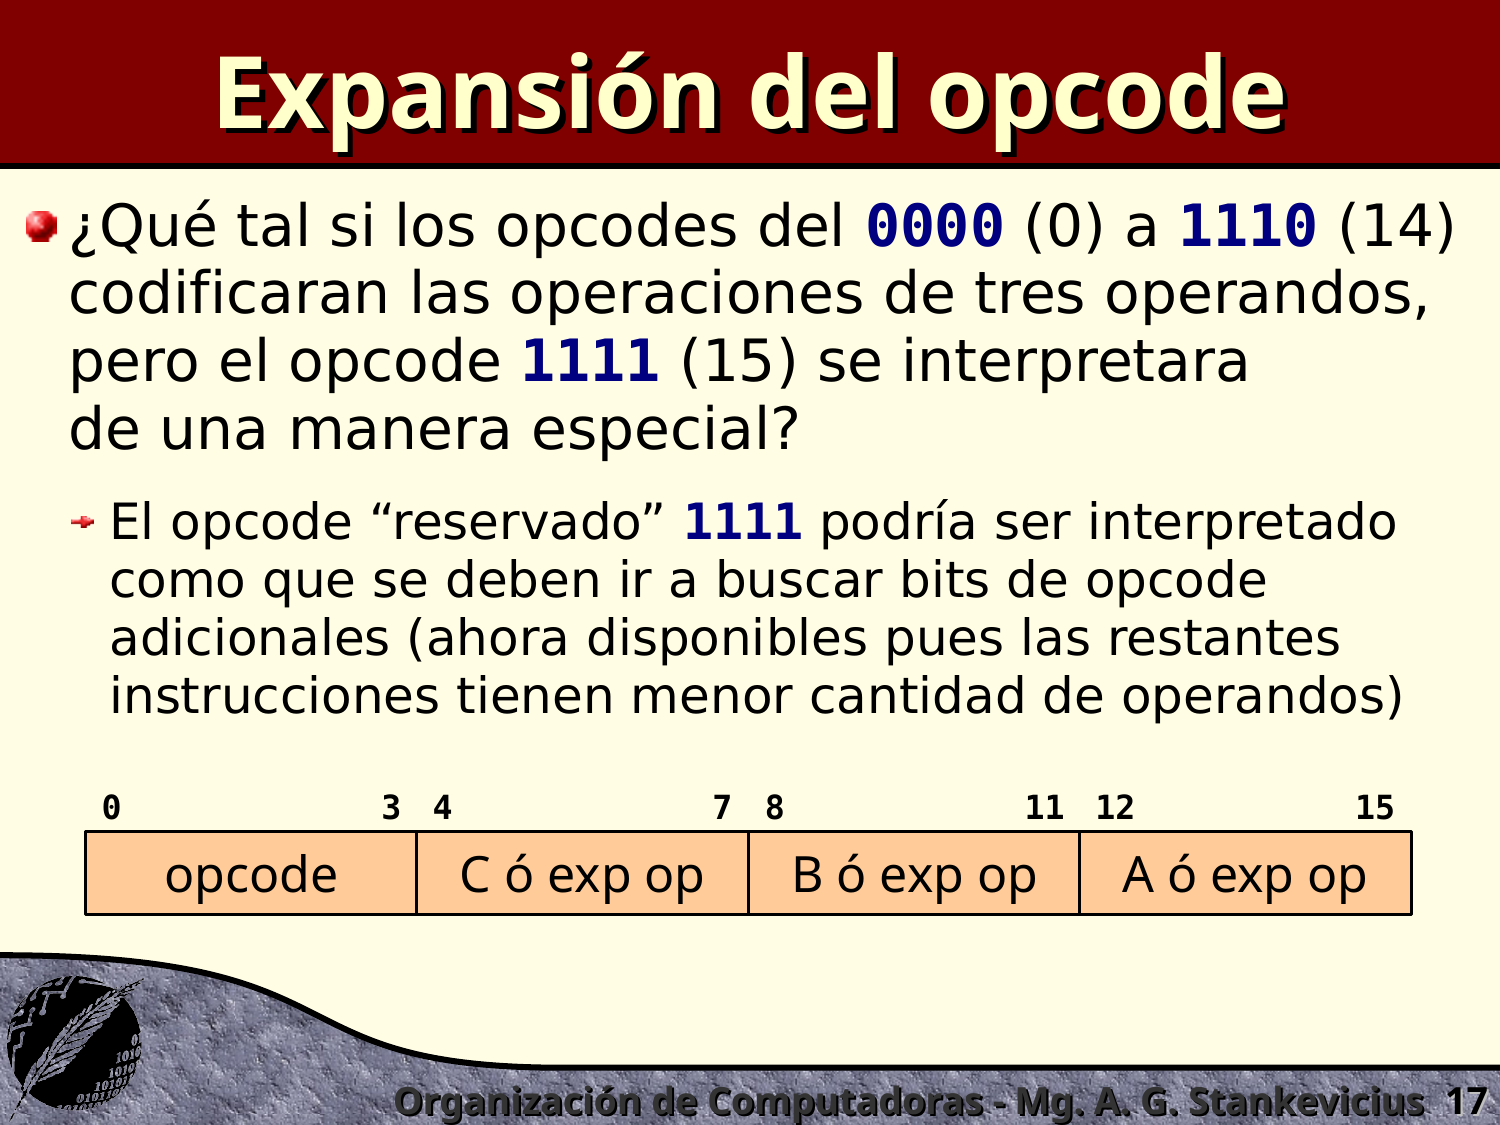

# Expansión del opcode
¿Qué tal si los opcodes del 0000 (0) a 1110 (14) codificaran las operaciones de tres operandos, pero el opcode 1111 (15) se interpretara
de una manera especial?
El opcode “reservado” 1111 podría ser interpretado como que se deben ir a buscar bits de opcode adicionales (ahora disponibles pues las restantes instrucciones tienen menor cantidad de operandos)
0 3
4 7
8 11
12 15
opcode
C ó exp op
B ó exp op
A ó exp op
17